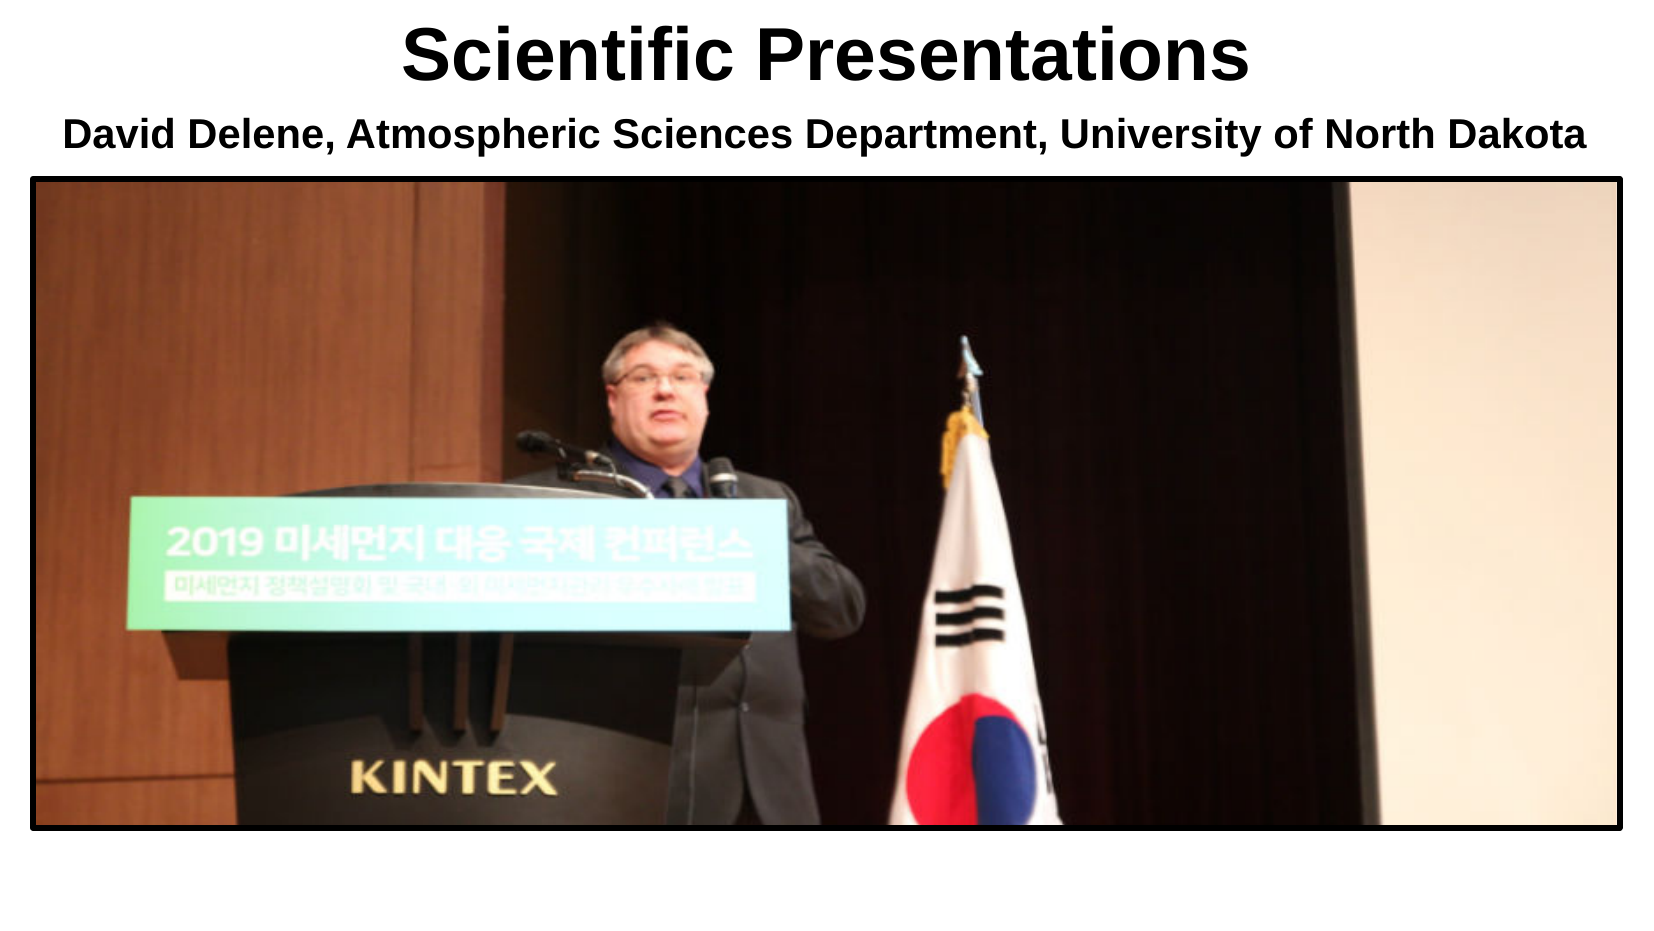

# Scientific Presentations
David Delene, Atmospheric Sciences Department, University of North Dakota